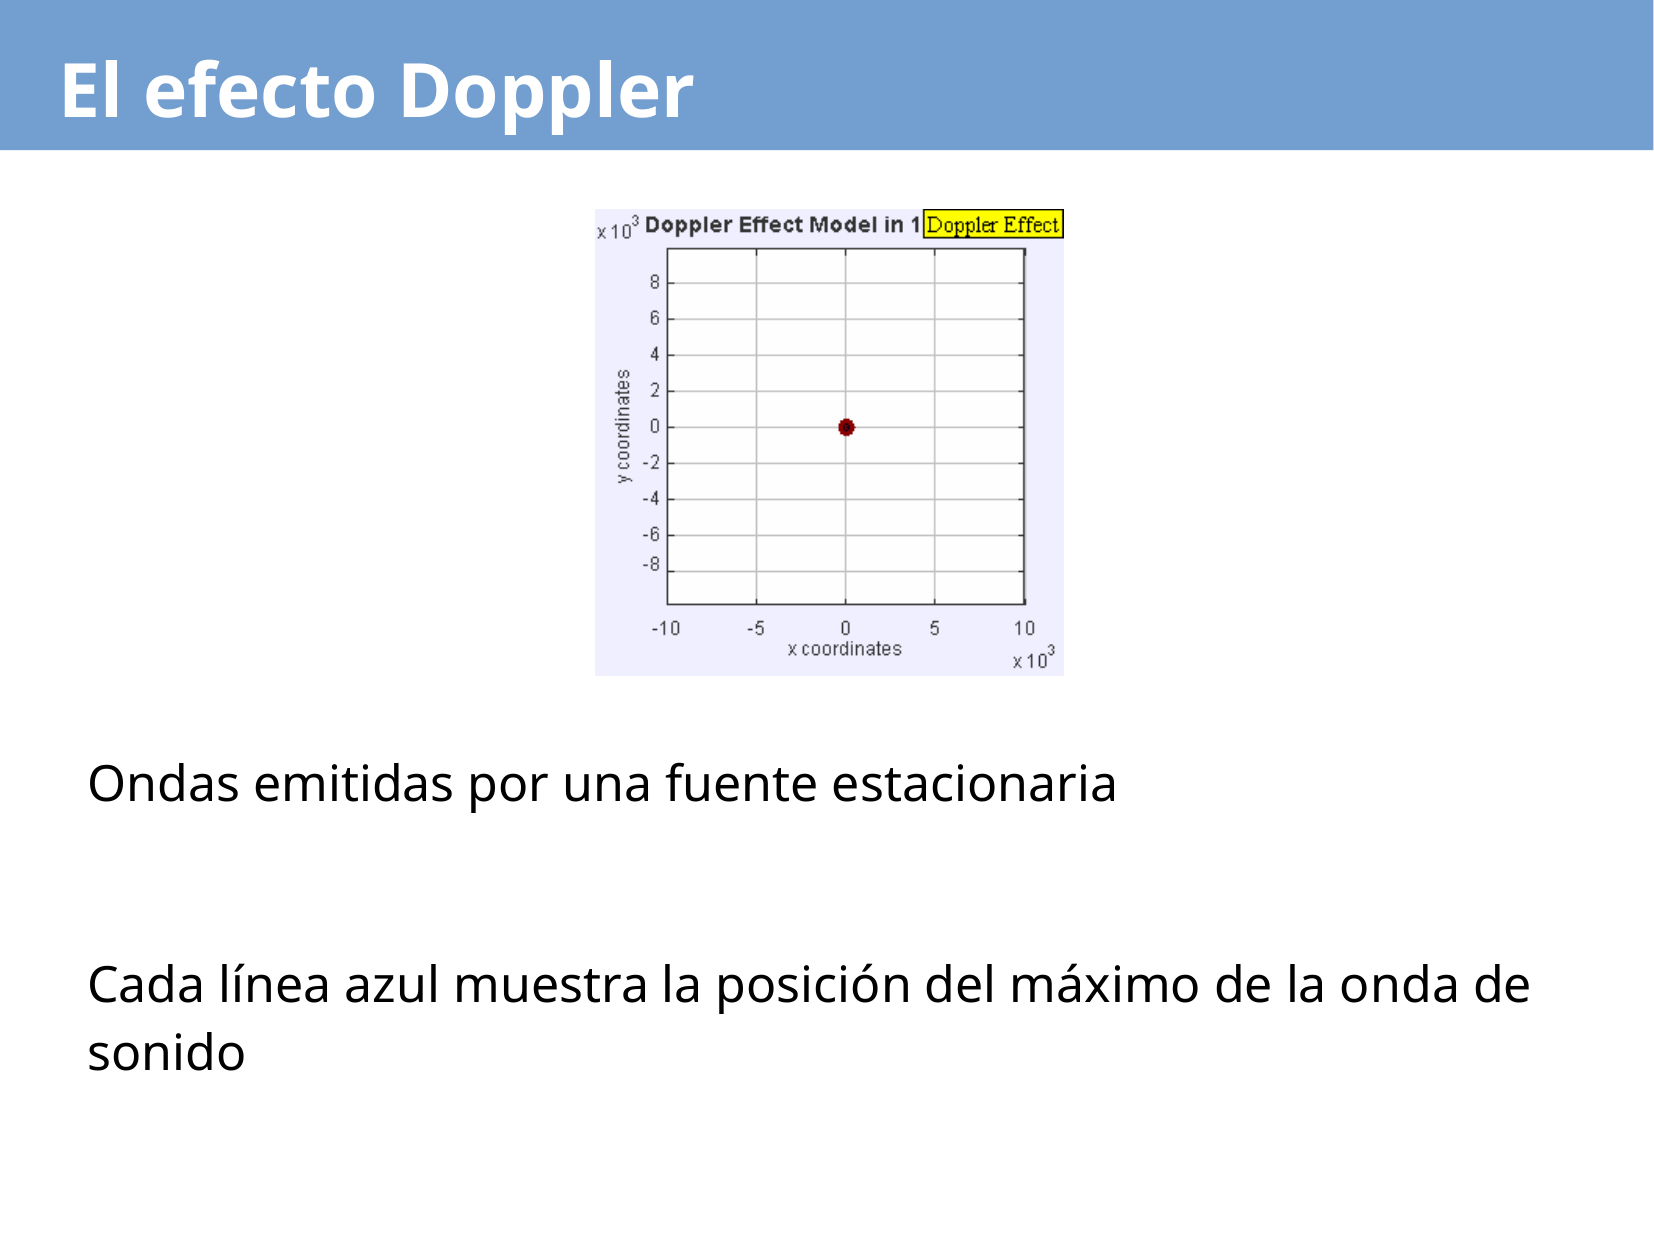

El efecto Doppler
Ondas emitidas por una fuente estacionaria
Cada línea azul muestra la posición del máximo de la onda de sonido